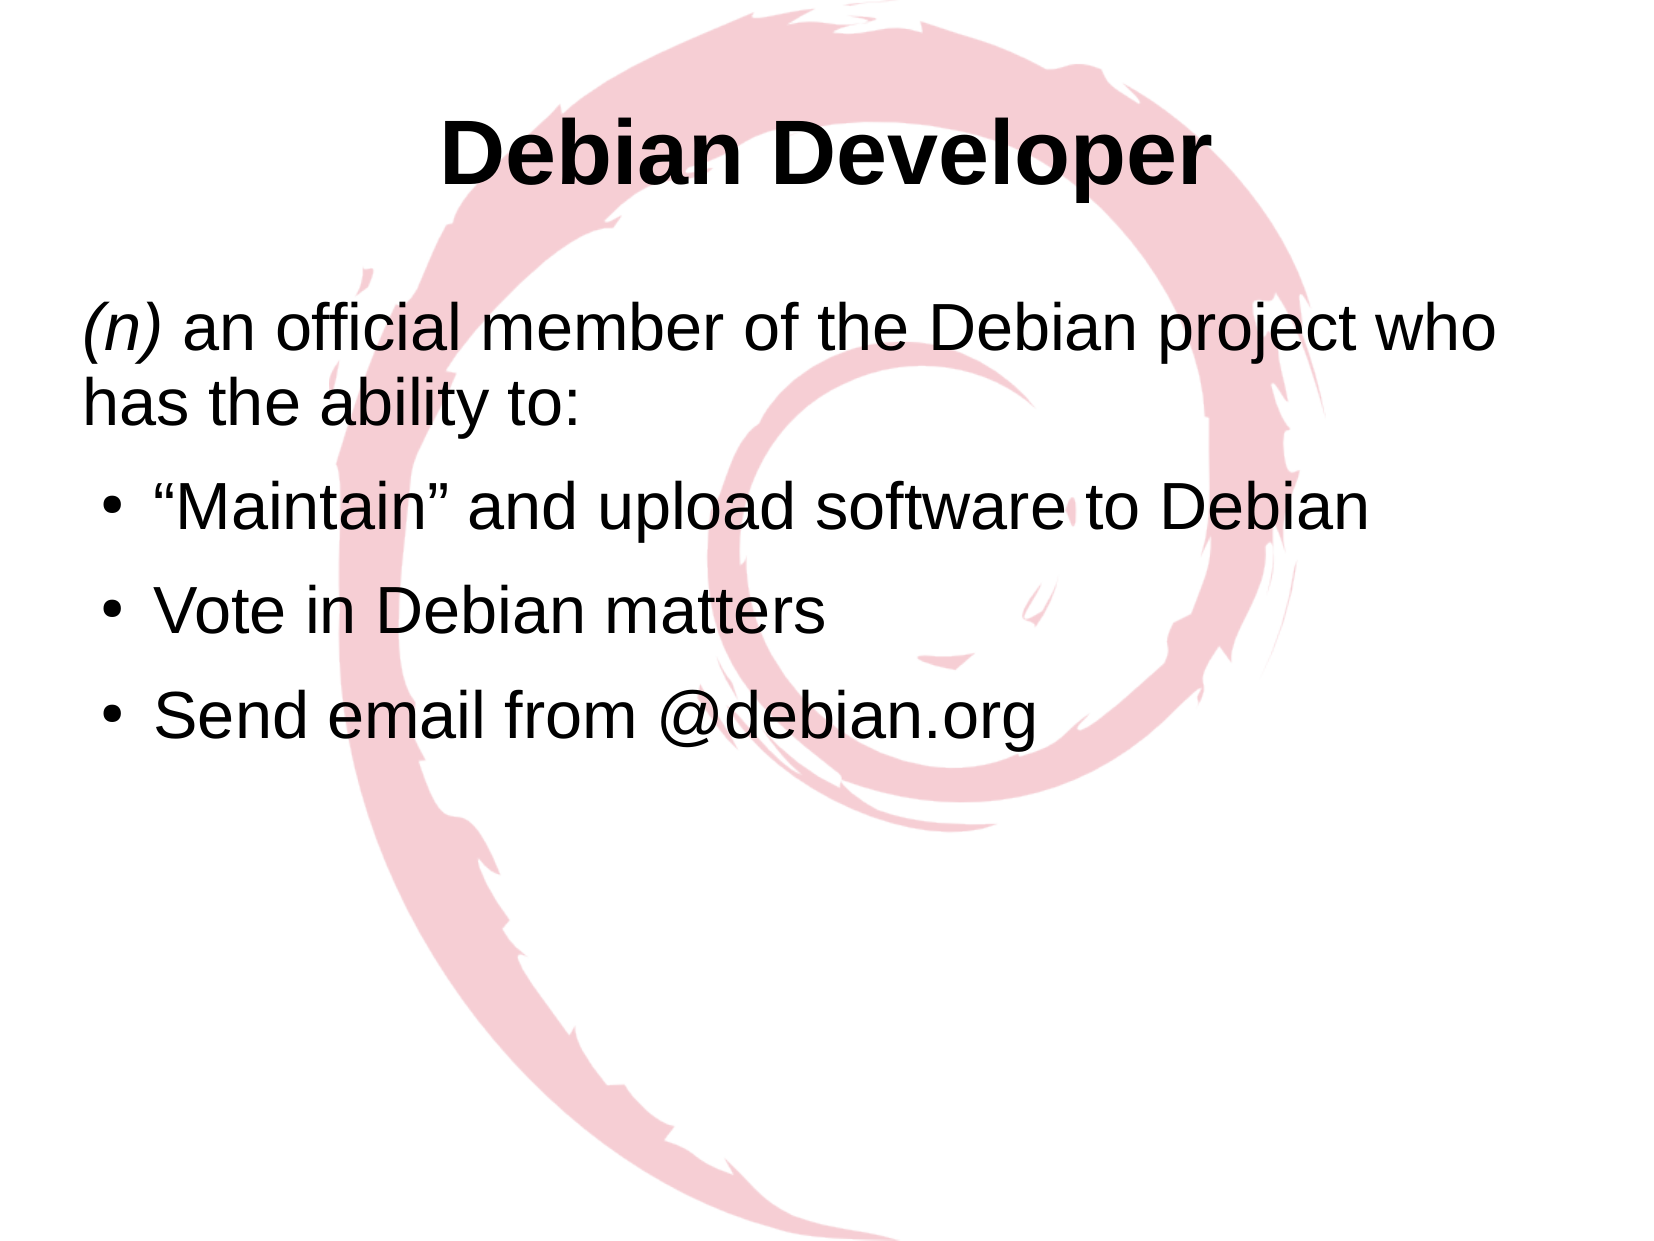

# Debian Developer
(n) an official member of the Debian project who has the ability to:
“Maintain” and upload software to Debian
Vote in Debian matters
Send email from @debian.org